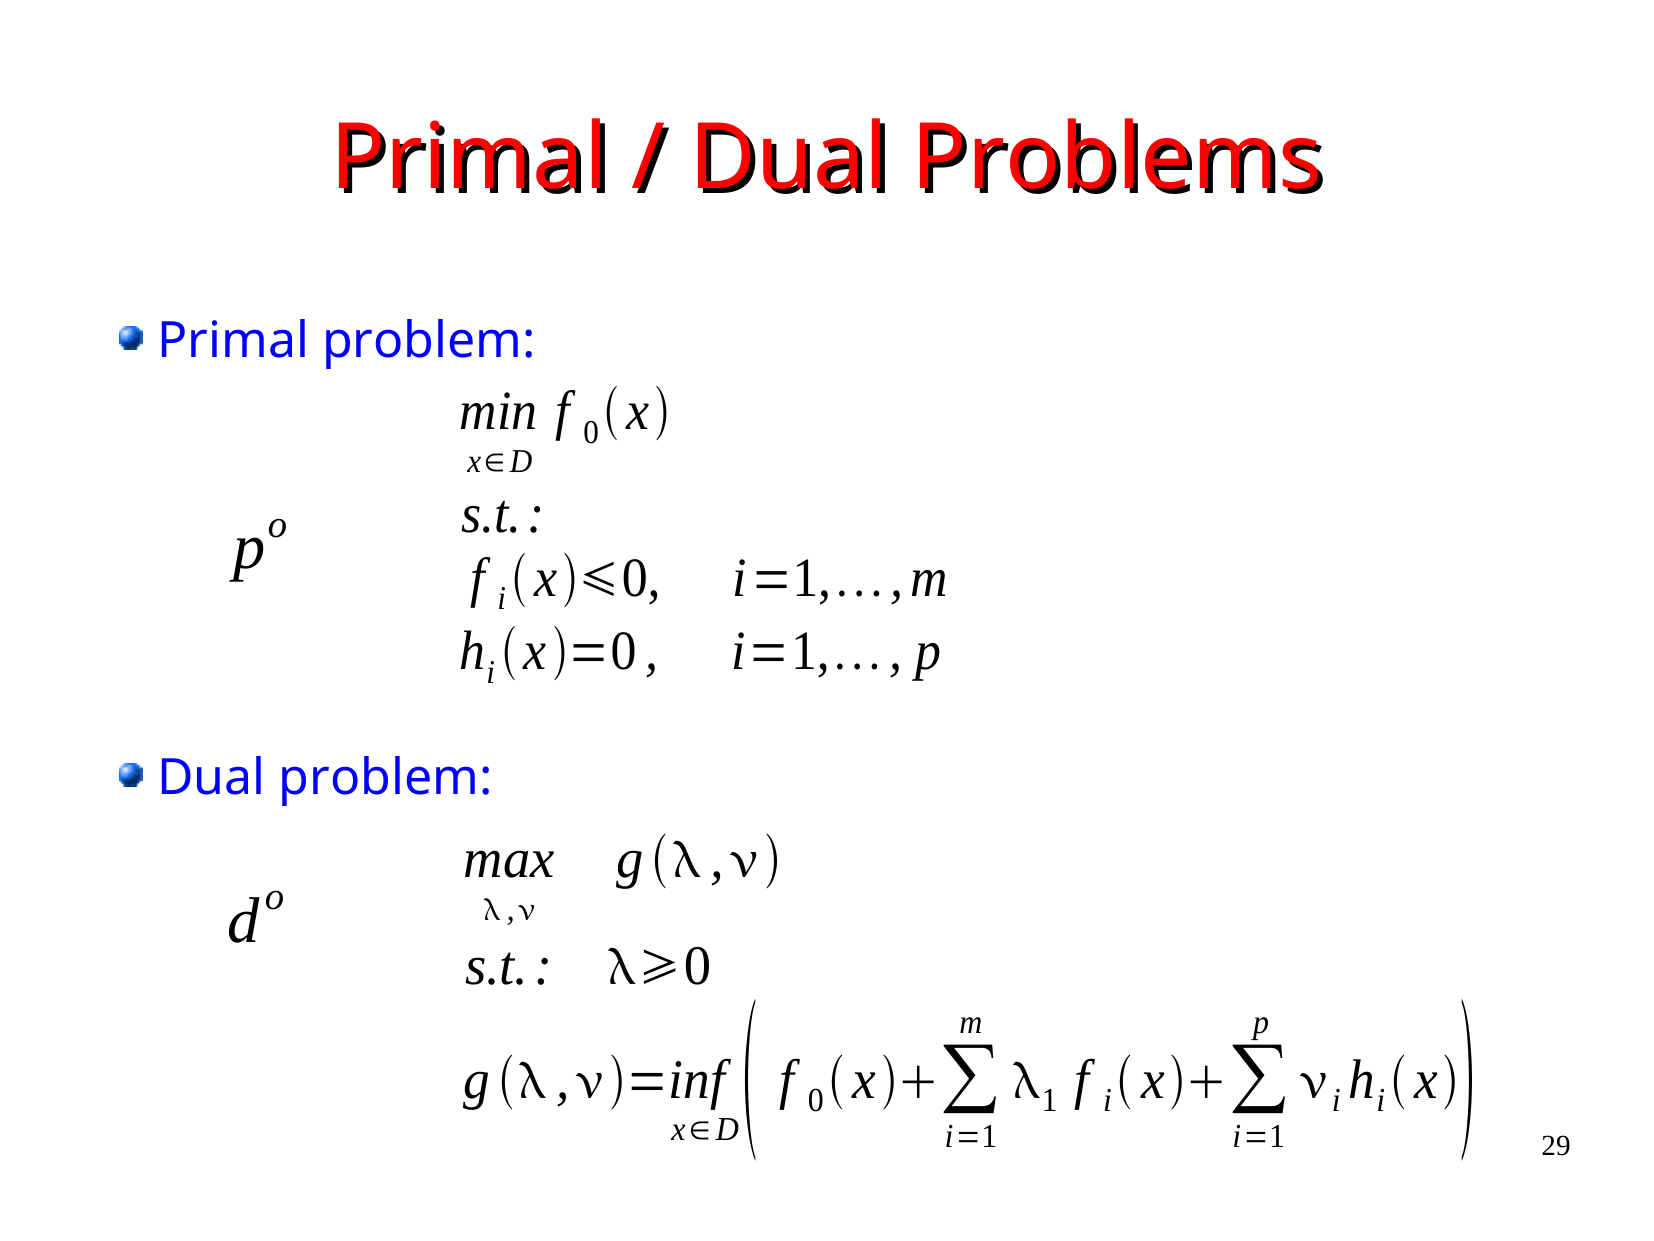

# Primal / Dual Problems
Primal problem:
Dual problem:
29